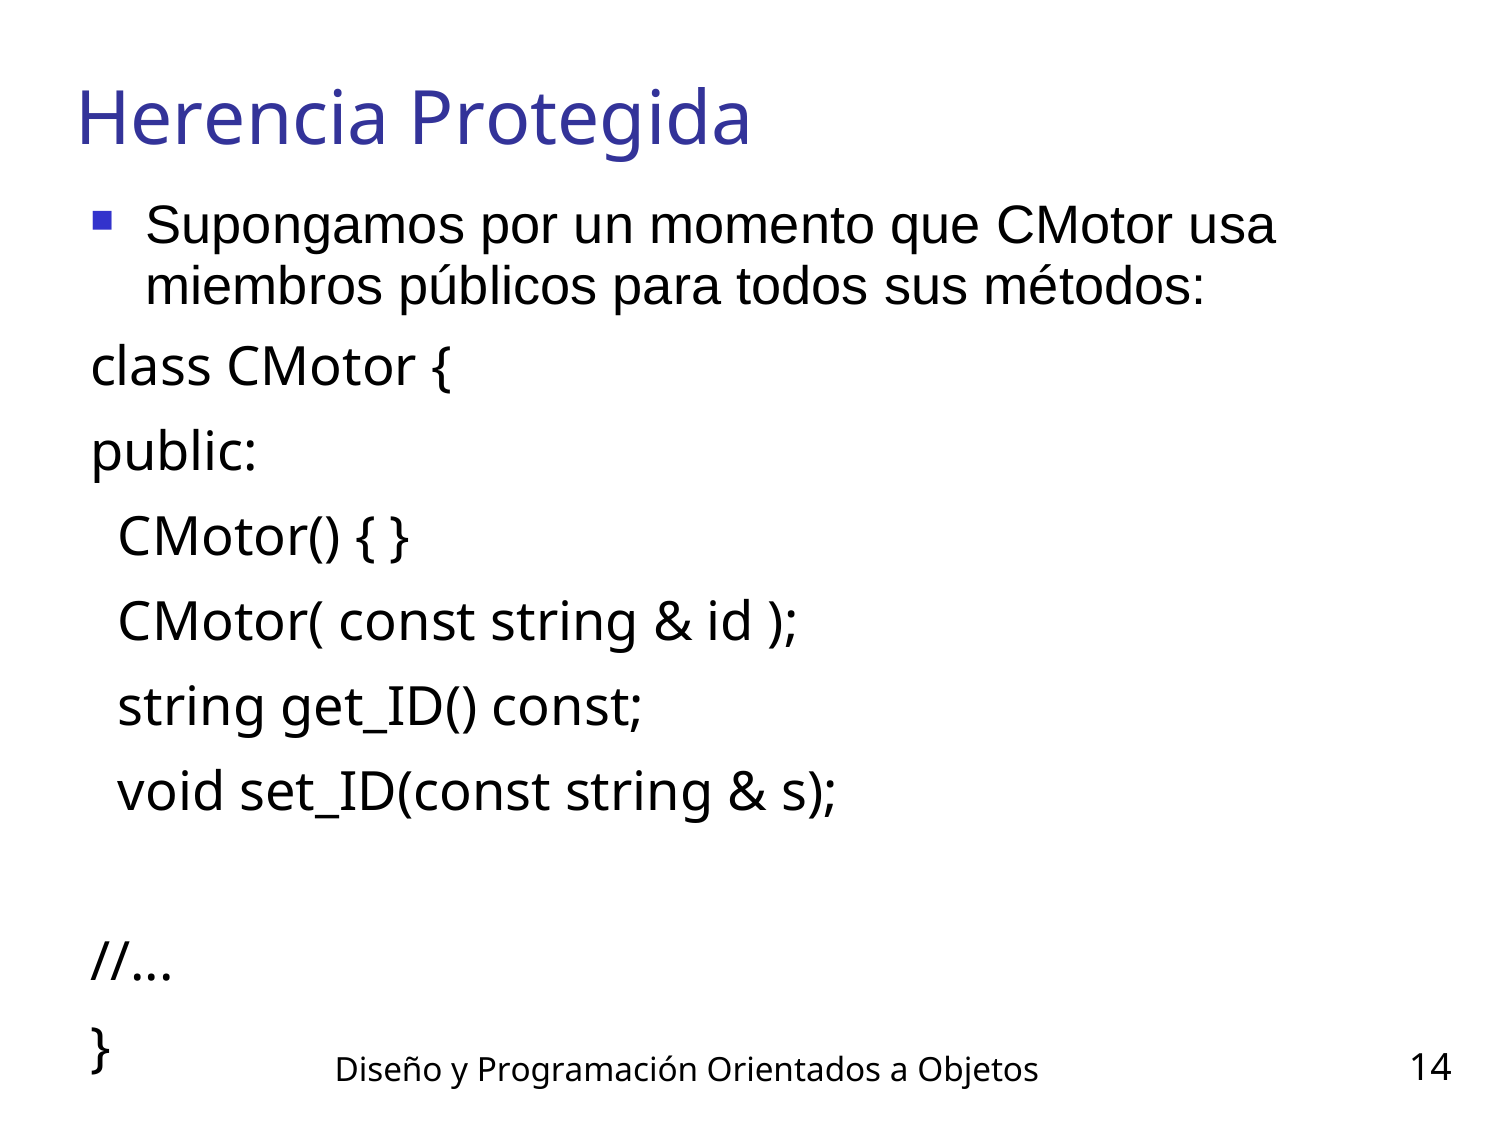

# Herencia Protegida
Supongamos por un momento que CMotor usa miembros públicos para todos sus métodos:
class CMotor {
public:
 CMotor() { }
 CMotor( const string & id );
 string get_ID() const;
 void set_ID(const string & s);
//...
}
Diseño y Programación Orientados a Objetos
14